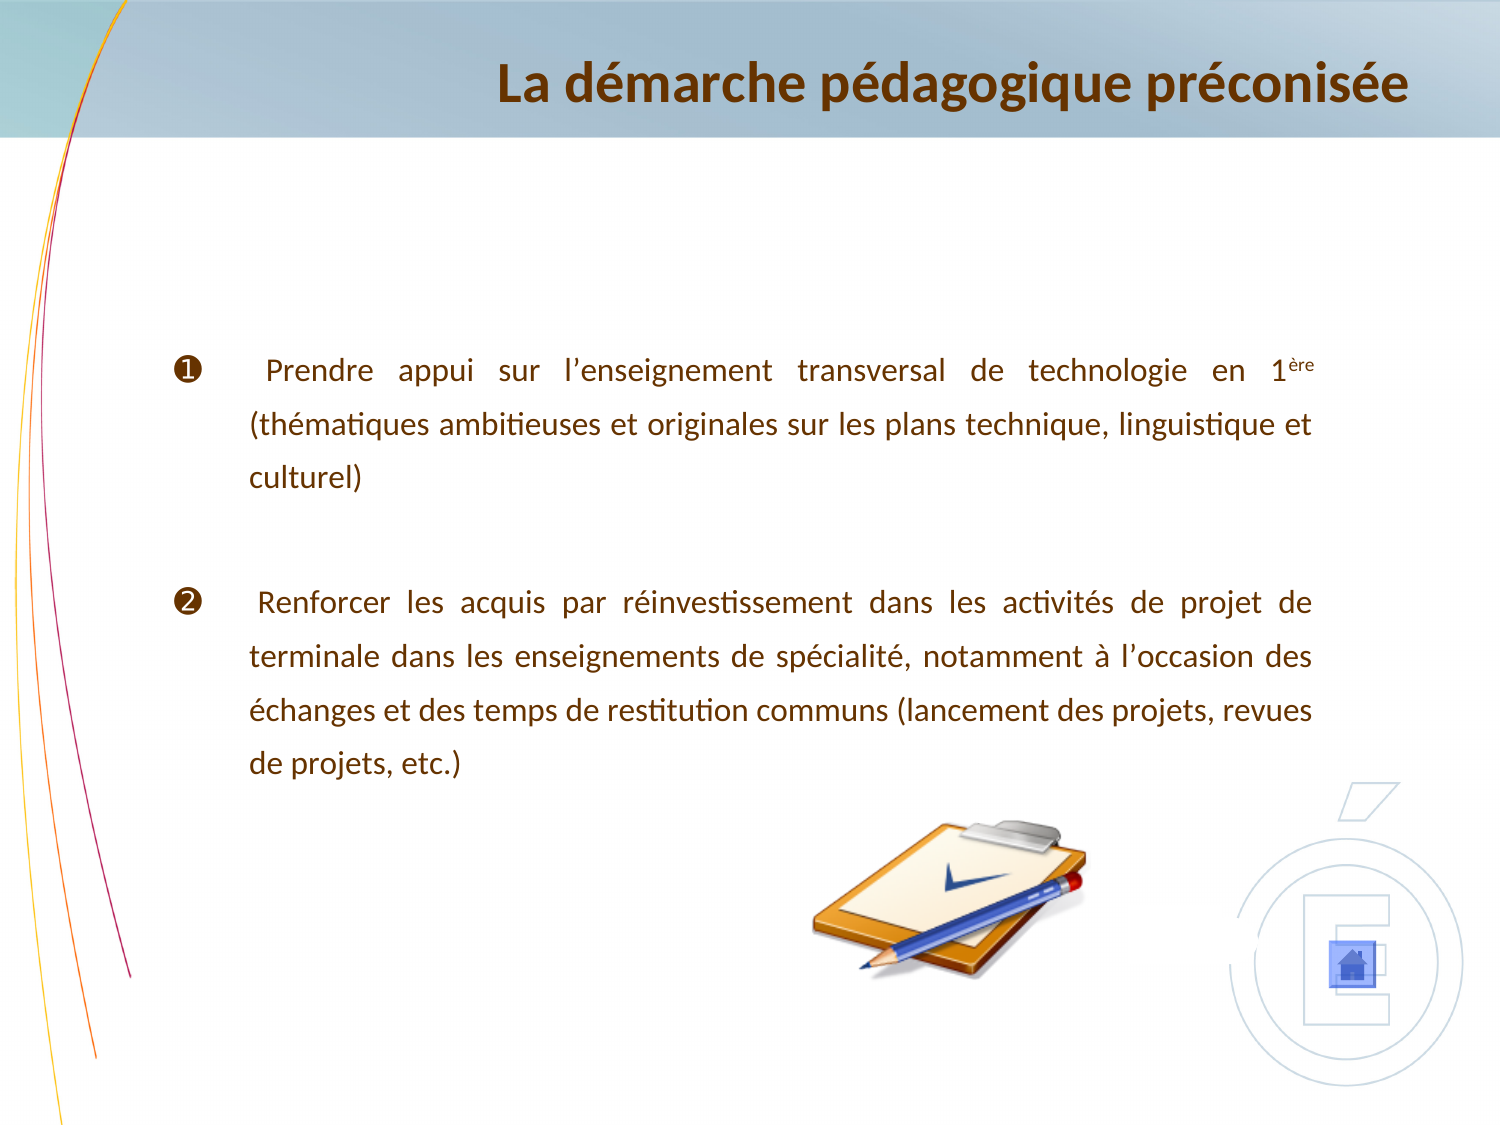

# La démarche pédagogique préconisée
➊ 	Prendre appui sur l’enseignement transversal de technologie en 1ère (thématiques ambitieuses et originales sur les plans technique, linguistique et culturel)
➋ 	Renforcer les acquis par réinvestissement dans les activités de projet de terminale dans les enseignements de spécialité, notamment à l’occasion des échanges et des temps de restitution communs (lancement des projets, revues de projets, etc.)